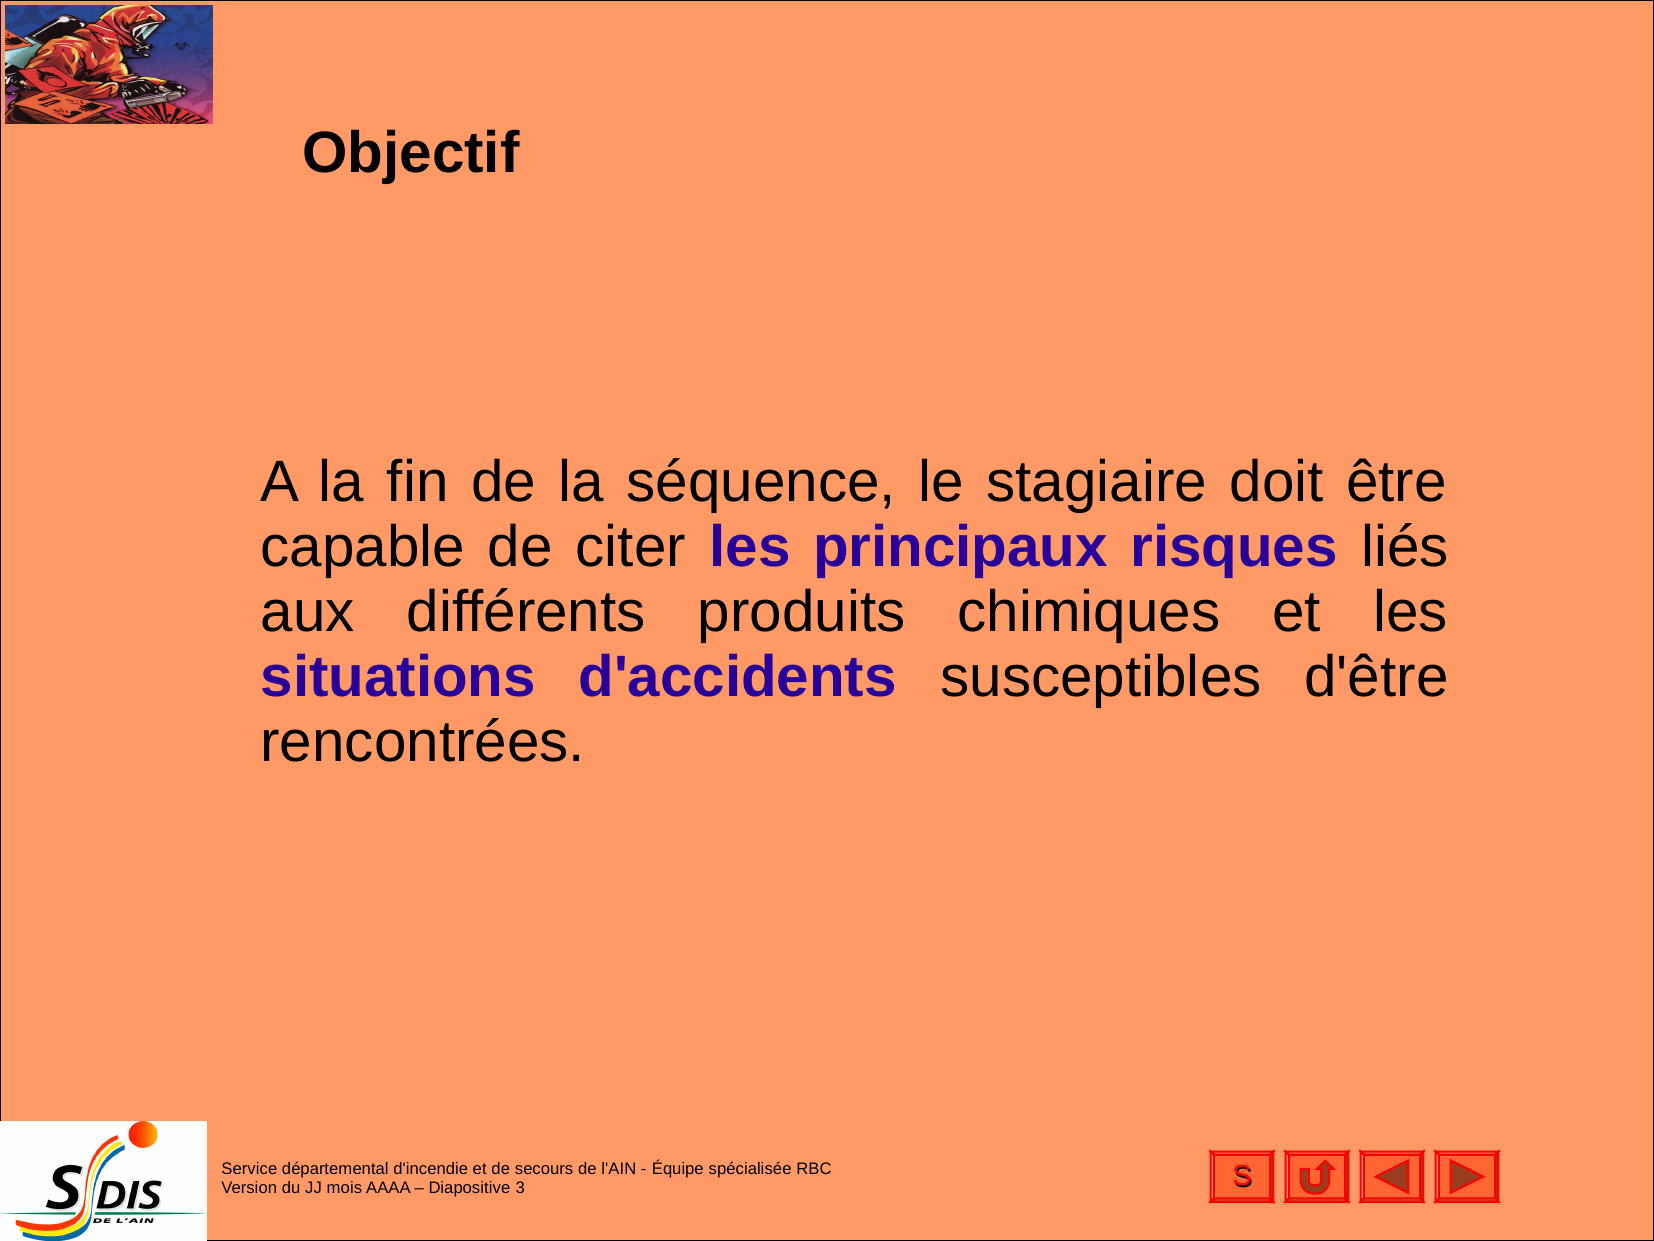

Objectif
# A la fin de la séquence, le stagiaire doit être capable de citer les principaux risques liés aux différents produits chimiques et les situations d'accidents susceptibles d'être rencontrées.